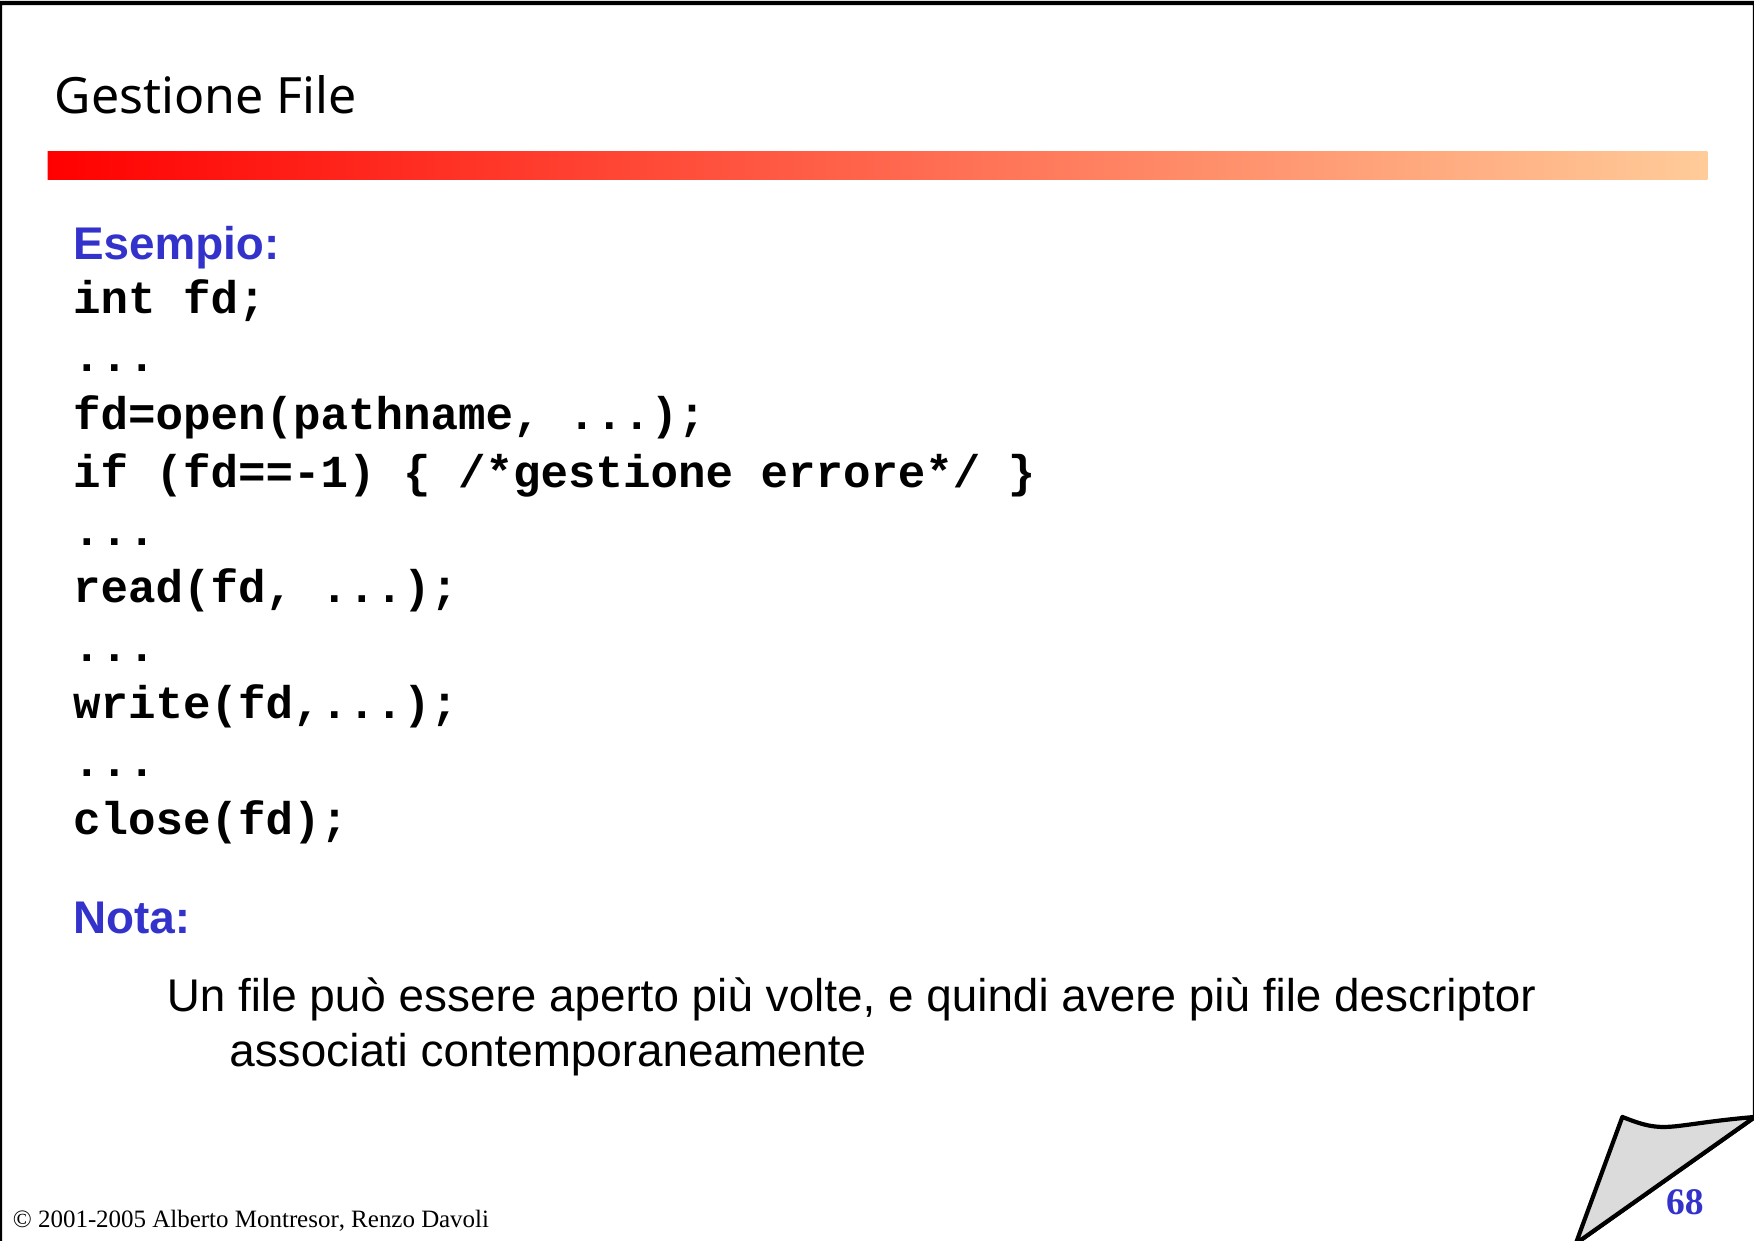

# Gestione File
Esempio:
int fd;
...
fd=open(pathname, ...);
if (fd==-1) { /*gestione errore*/ }
...
read(fd, ...);
...
write(fd,...);
...
close(fd);
Nota:
Un file può essere aperto più volte, e quindi avere più file descriptor associati contemporaneamente